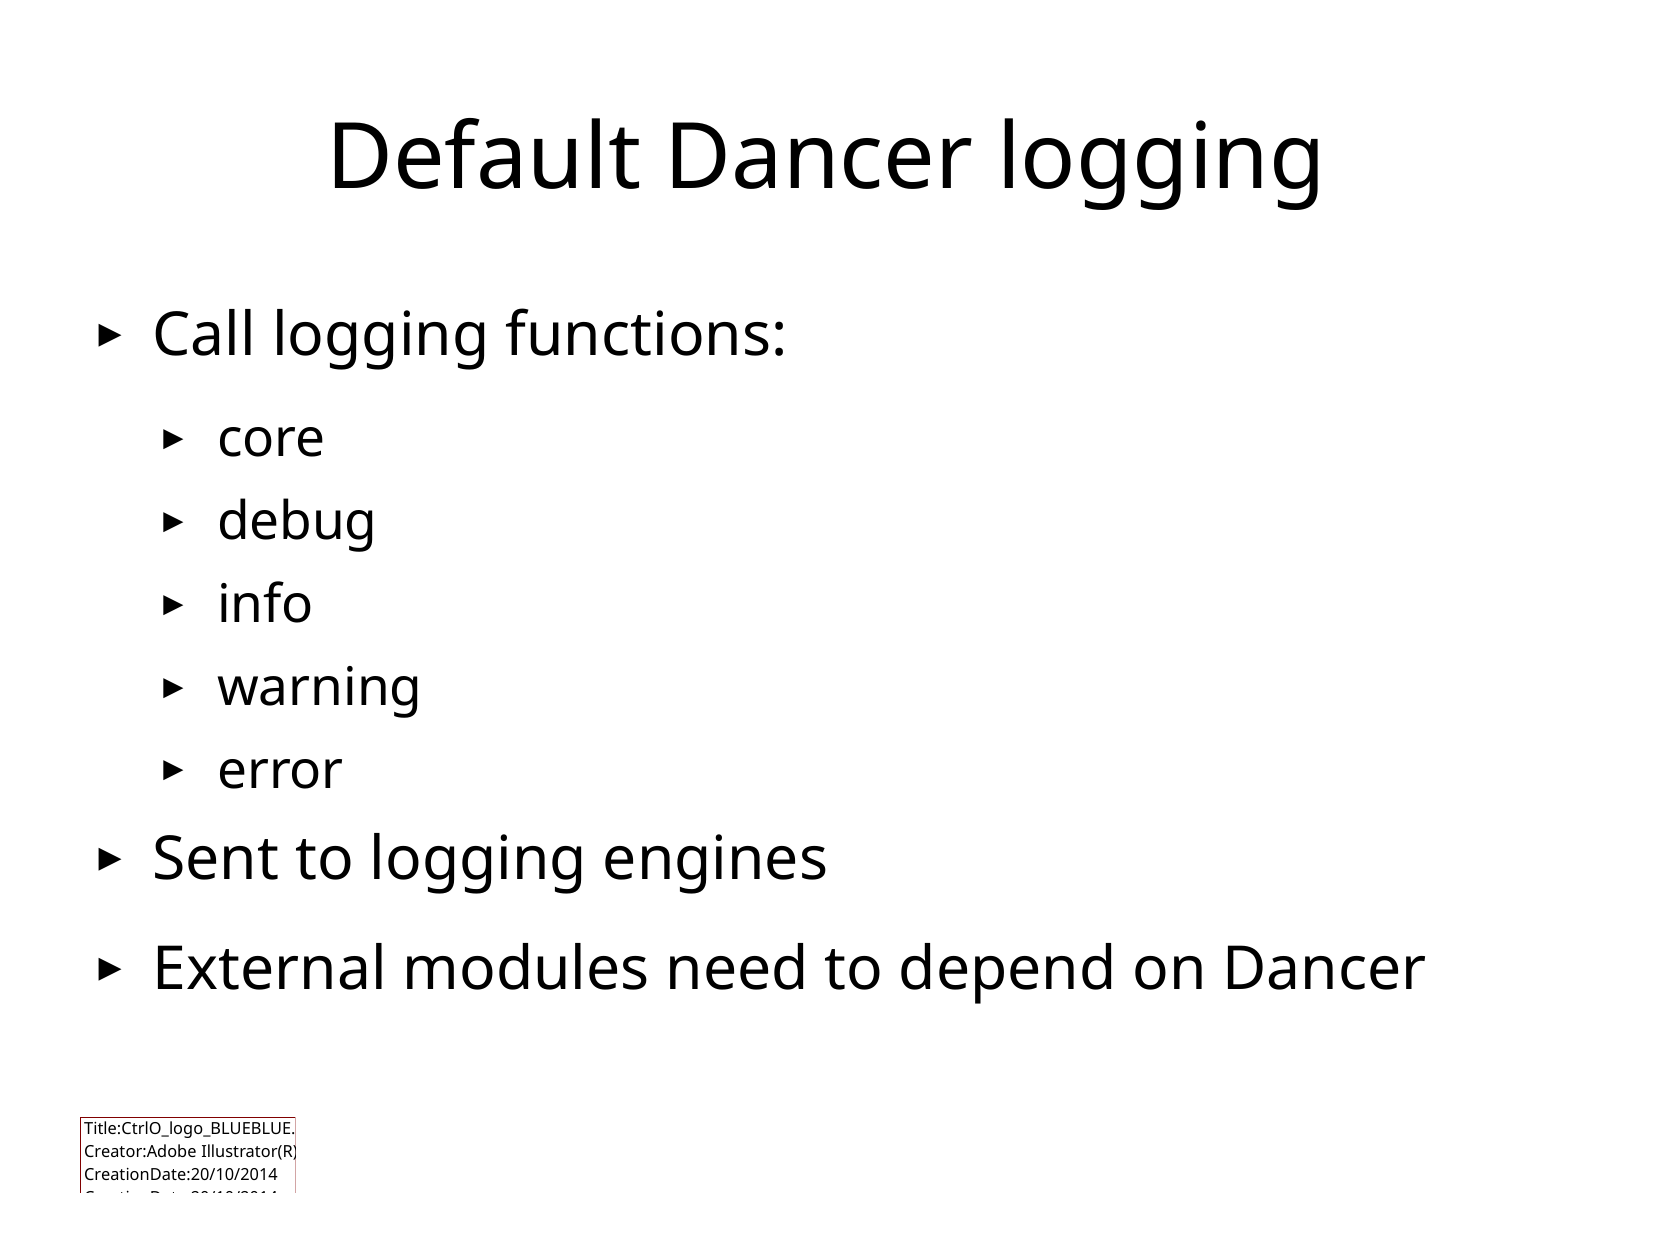

# Default Dancer logging
Call logging functions:
core
debug
info
warning
error
Sent to logging engines
External modules need to depend on Dancer